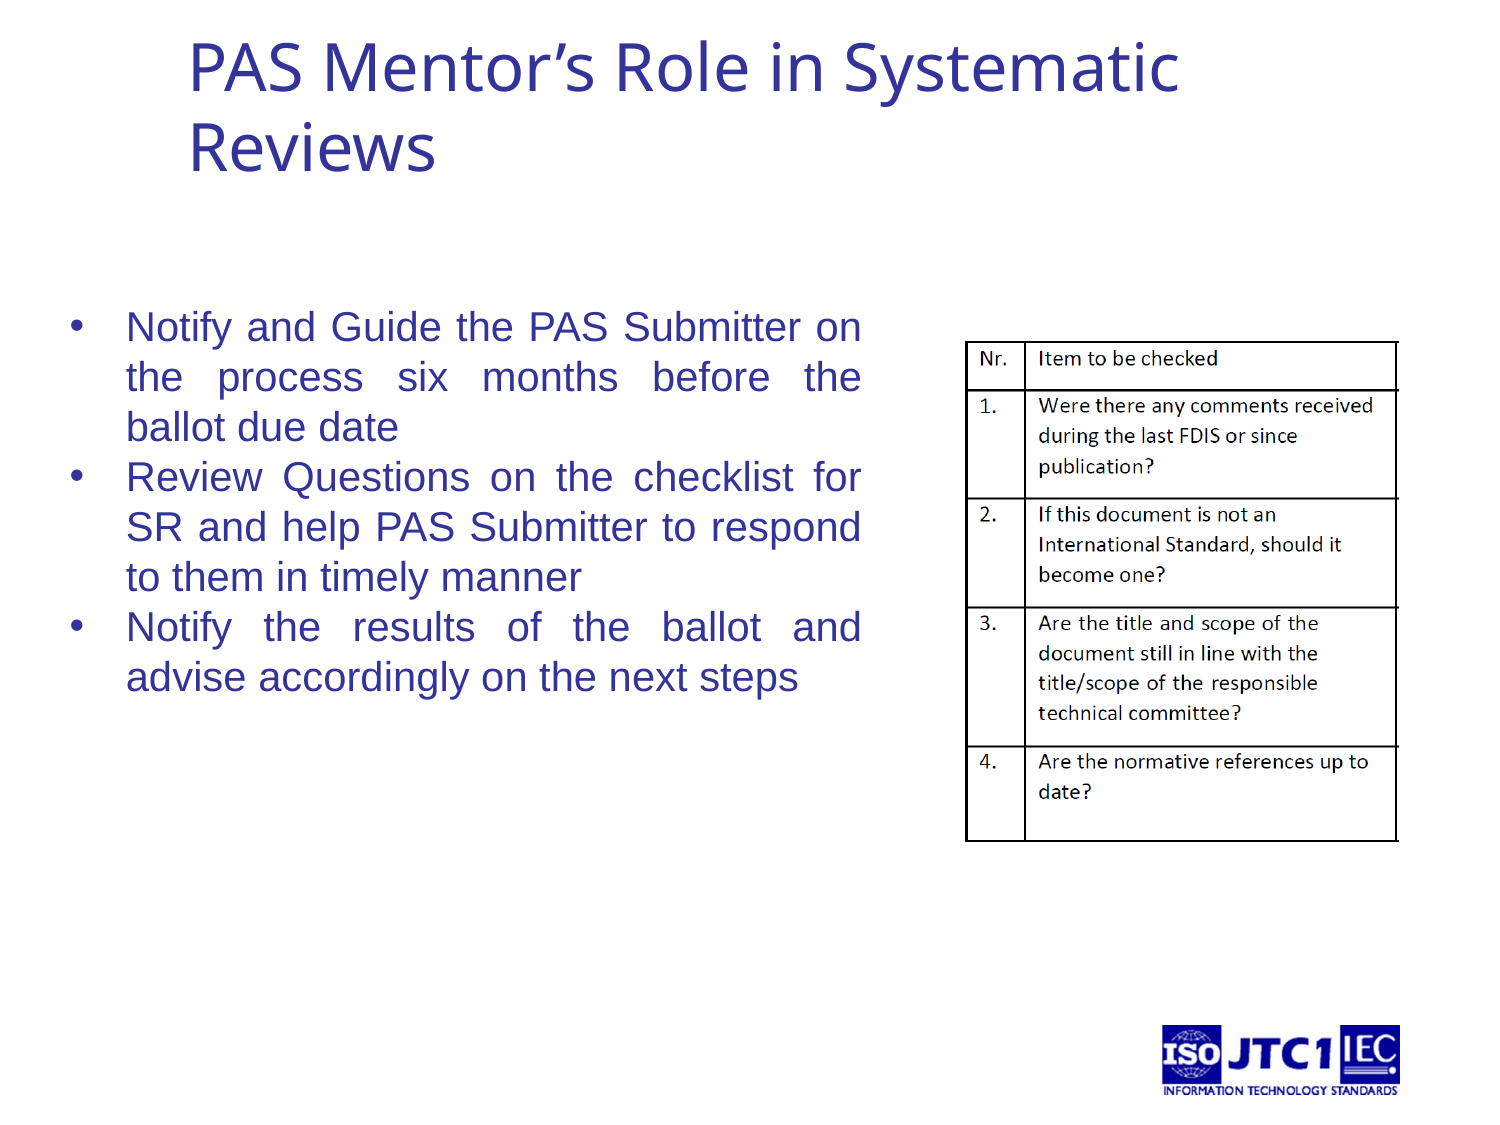

# PAS Mentor’s Role in Systematic Reviews
Notify and Guide the PAS Submitter on the process six months before the ballot due date
Review Questions on the checklist for SR and help PAS Submitter to respond to them in timely manner
Notify the results of the ballot and advise accordingly on the next steps